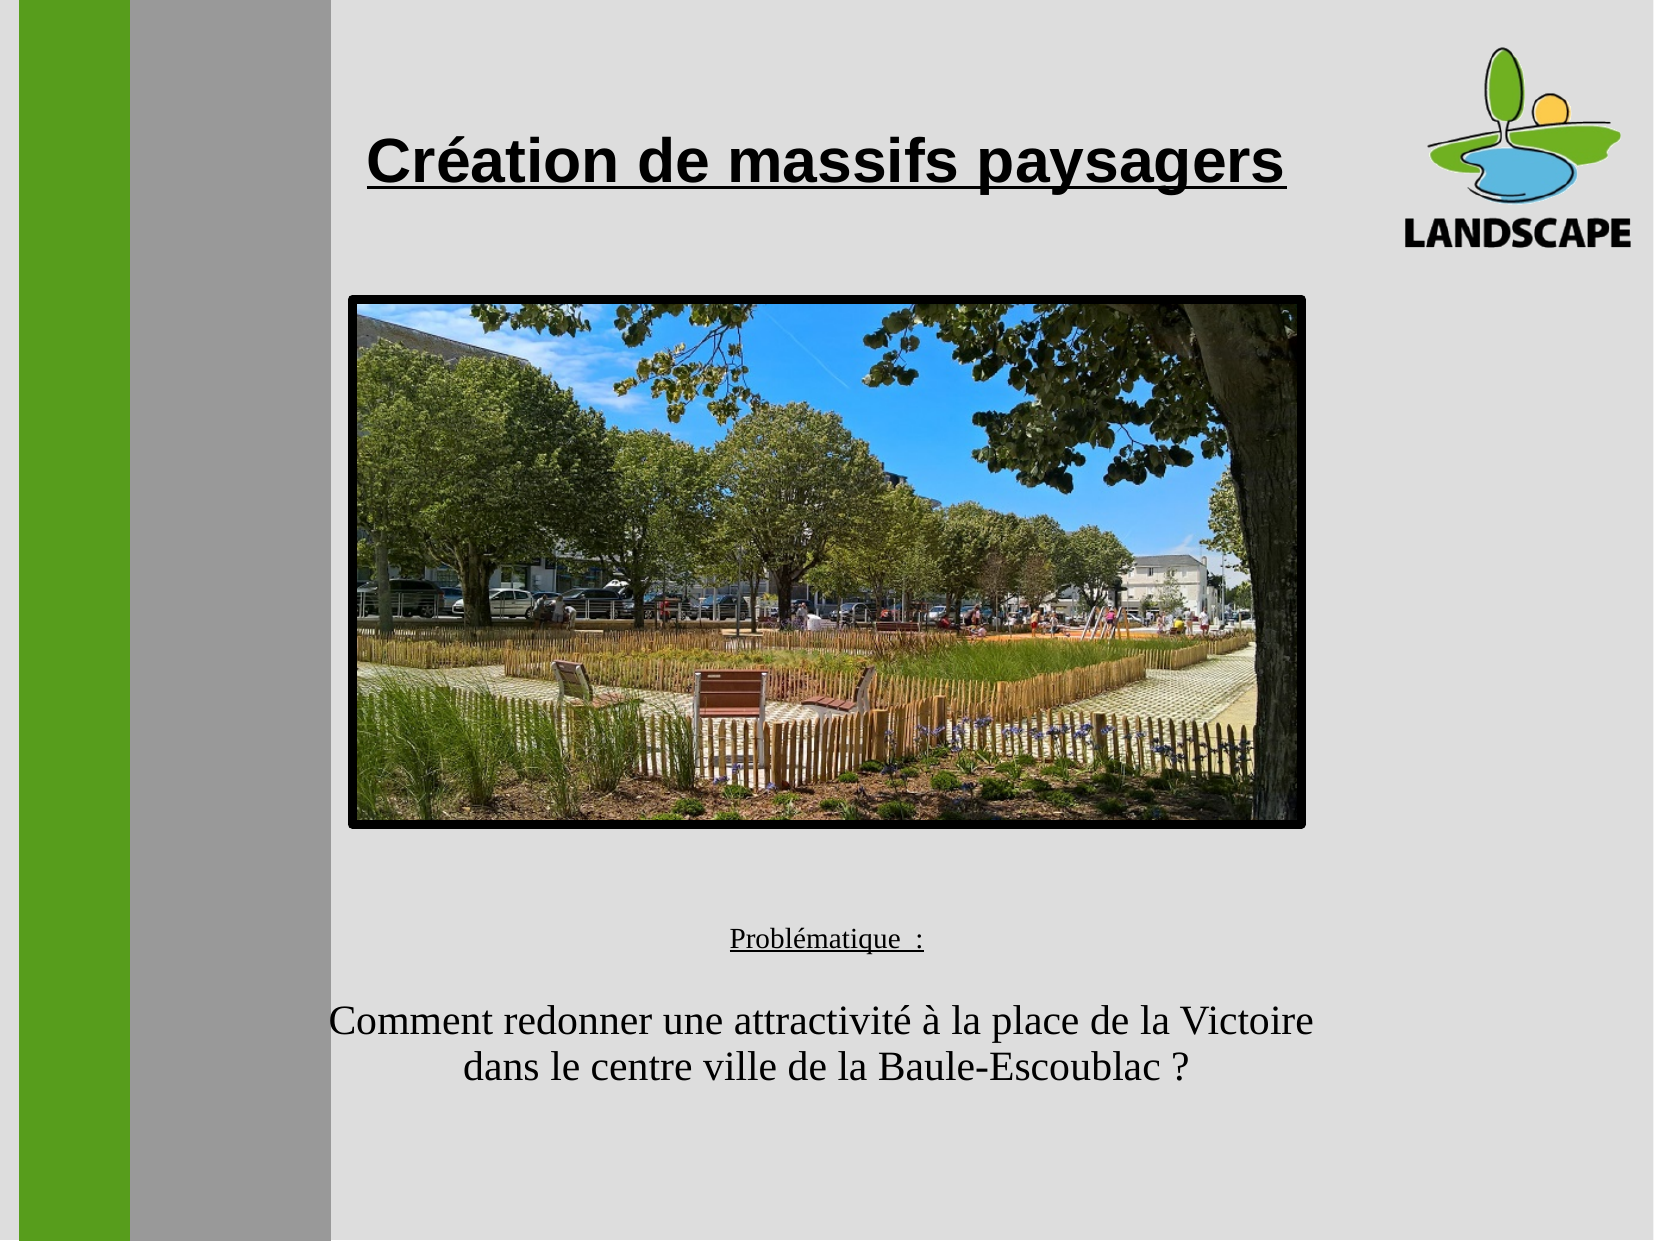

Création de massifs paysagers
Problématique  :
Comment redonner une attractivité à la place de la Victoire
dans le centre ville de la Baule-Escoublac ?